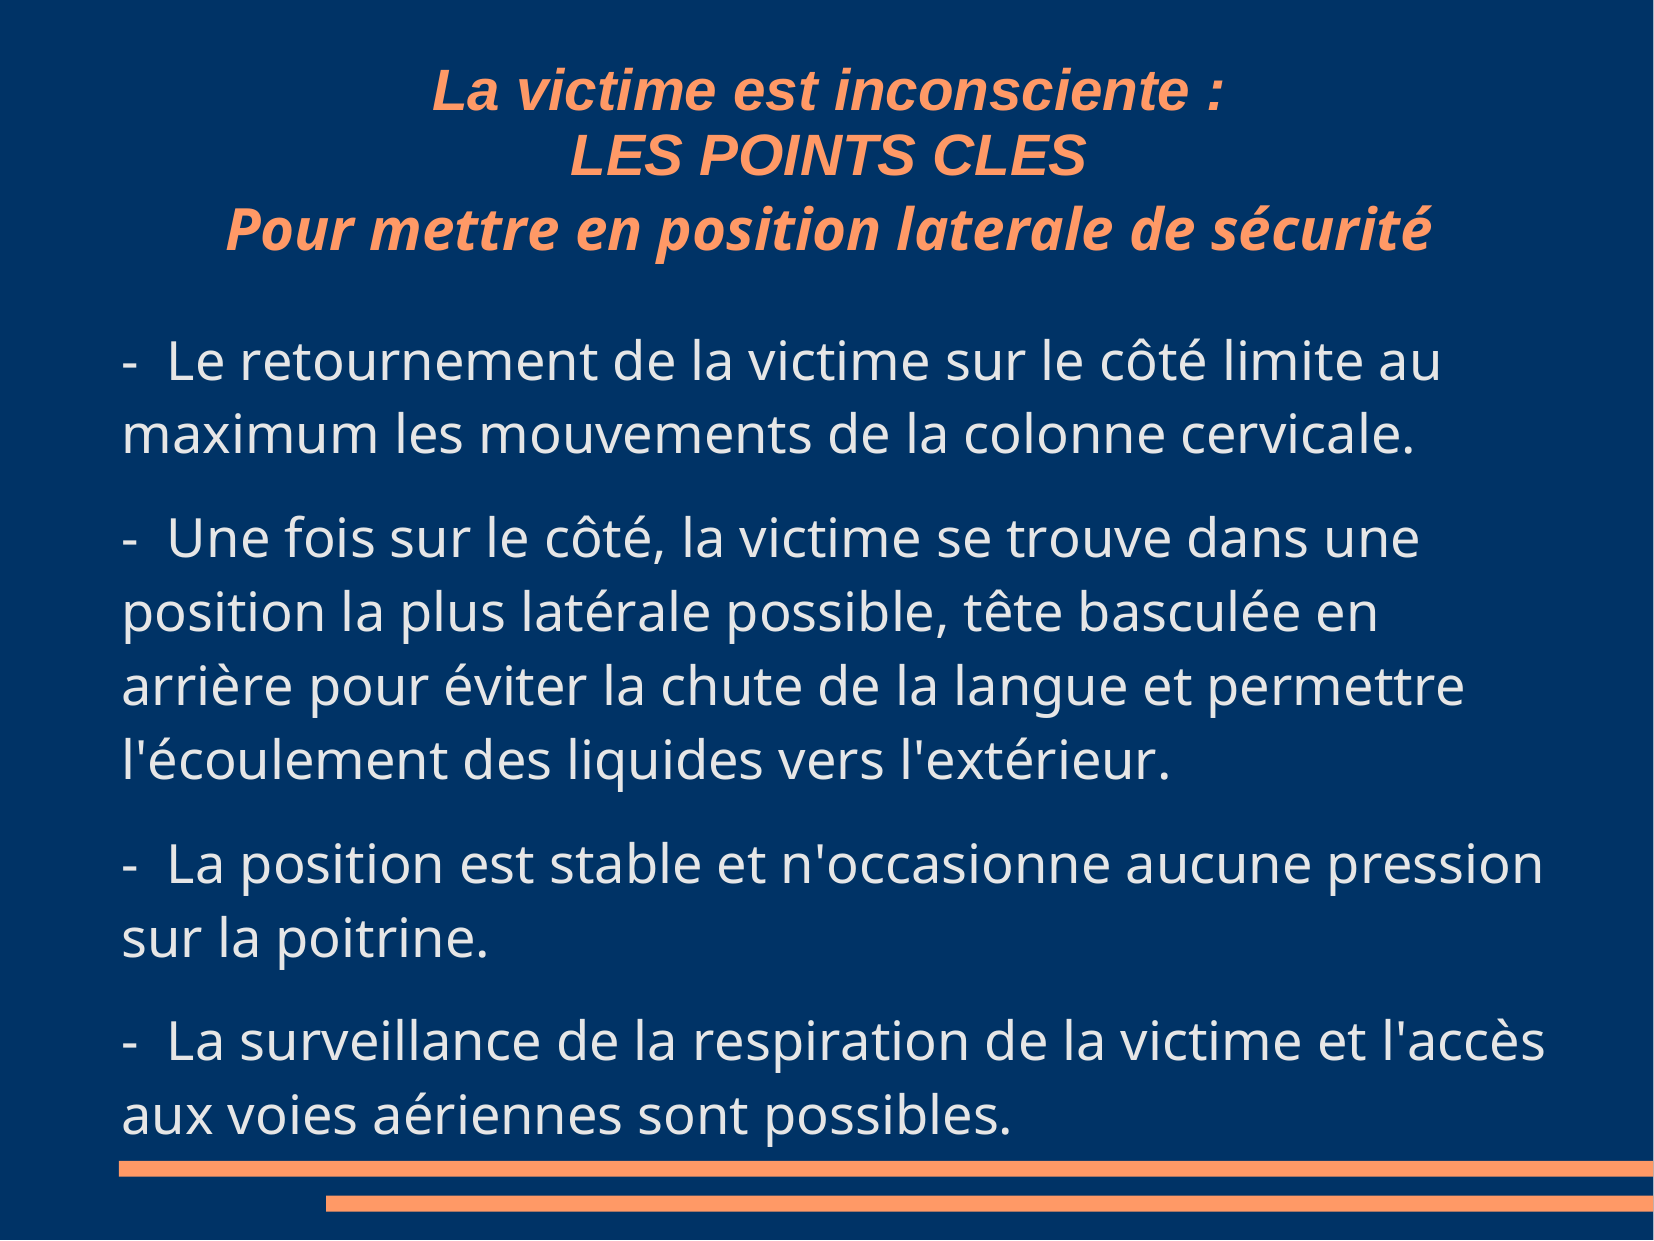

# La victime est inconsciente : LES POINTS CLES Pour mettre en position laterale de sécurité
- Le retournement de la victime sur le côté limite au maximum les mouvements de la colonne cervicale.
- Une fois sur le côté, la victime se trouve dans une position la plus latérale possible, tête basculée en arrière pour éviter la chute de la langue et permettre l'écoulement des liquides vers l'extérieur.
- La position est stable et n'occasionne aucune pression sur la poitrine.
- La surveillance de la respiration de la victime et l'accès aux voies aériennes sont possibles.